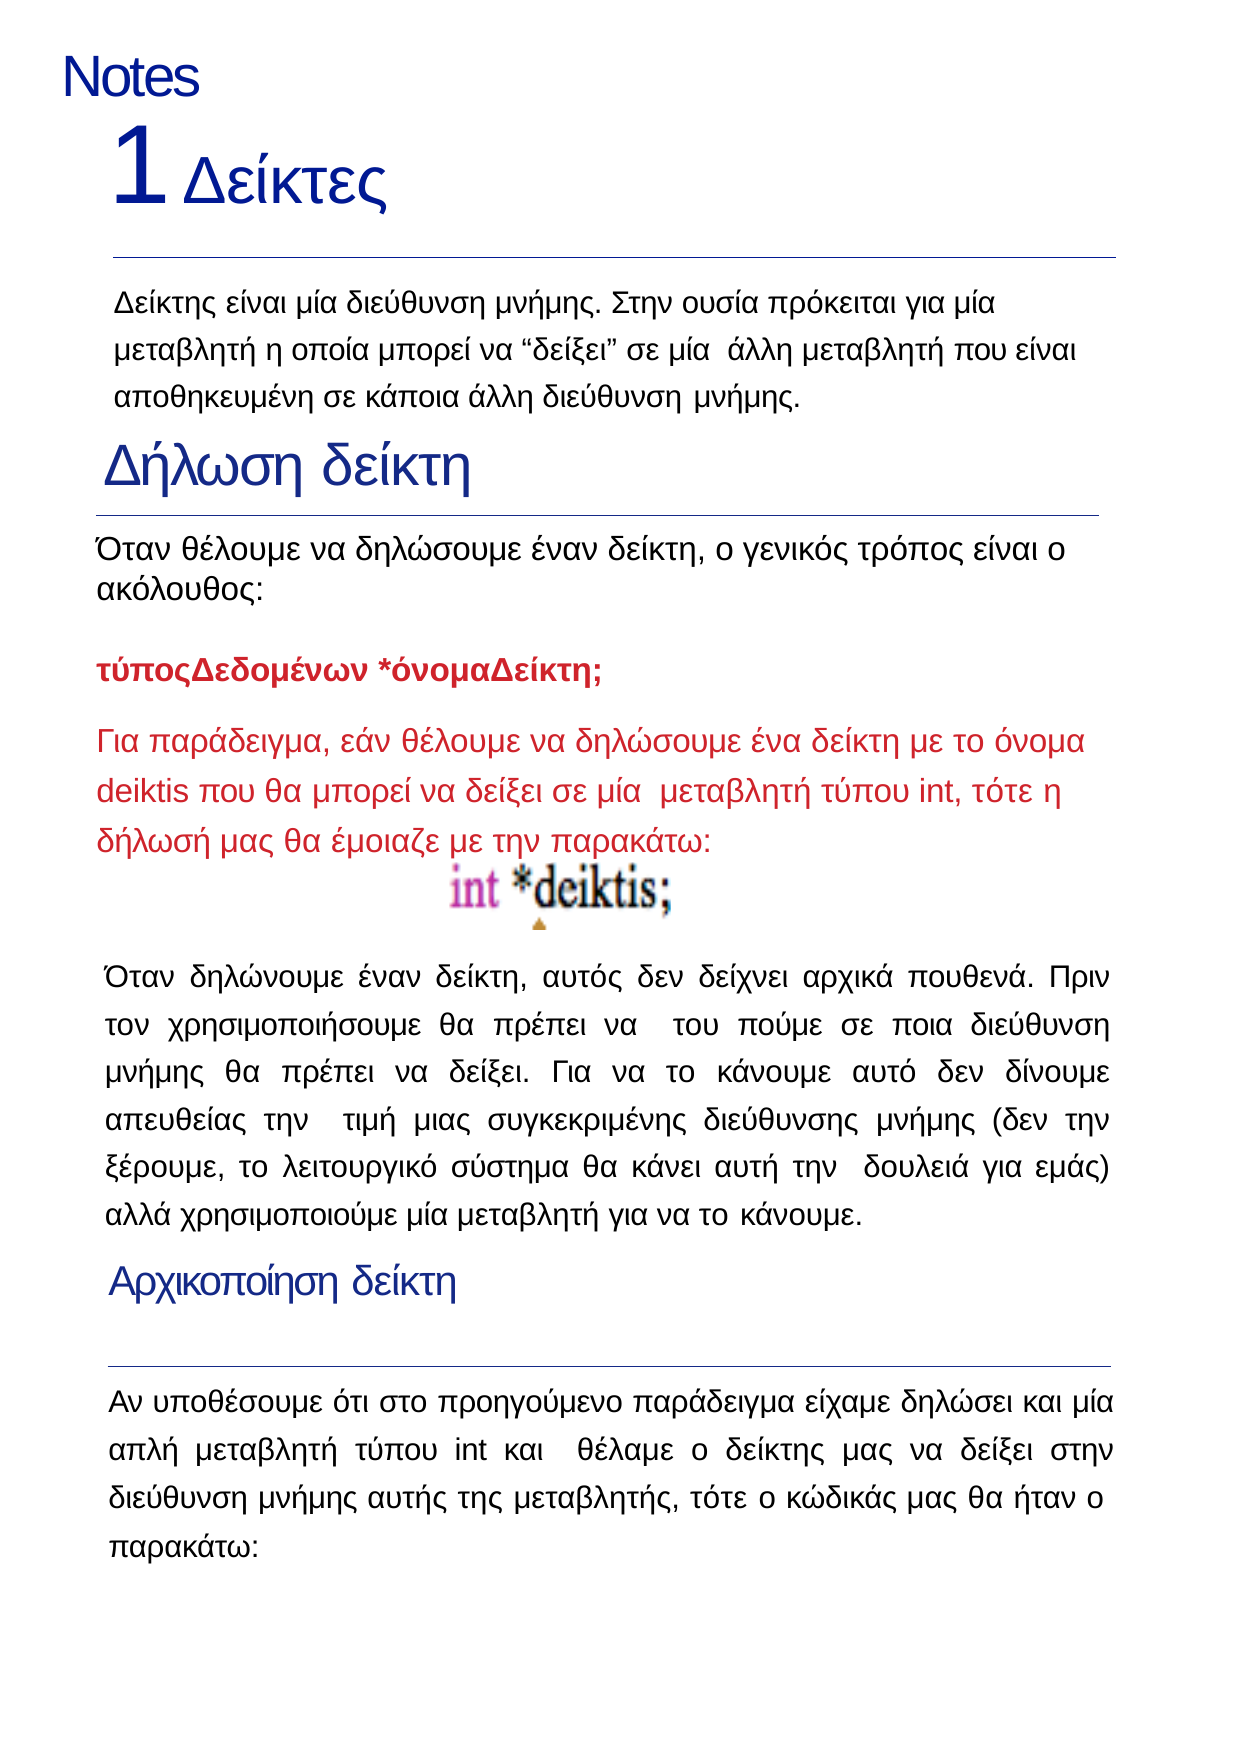

Notes
1	Δείκτες
Δείκτης είναι μία διεύθυνση μνήμης. Στην ουσία πρόκειται για μία μεταβλητή η οποία μπορεί να “δείξει” σε μία άλλη μεταβλητή που είναι αποθηκευμένη σε κάποια άλλη διεύθυνση μνήμης.
Δήλωση δείκτη
Όταν θέλουμε να δηλώσουμε έναν δείκτη, ο γενικός τρόπος είναι ο ακόλουθος:
τύποςΔεδομένων *όνομαΔείκτη;
Για παράδειγμα, εάν θέλουμε να δηλώσουμε ένα δείκτη με το όνομα deiktis που θα μπορεί να δείξει σε μία μεταβλητή τύπου int, τότε η δήλωσή μας θα έμοιαζε με την παρακάτω:
Όταν δηλώνουμε έναν δείκτη, αυτός δεν δείχνει αρχικά πουθενά. Πριν τον χρησιμοποιήσουμε θα πρέπει να του πούμε σε ποια διεύθυνση μνήμης θα πρέπει να δείξει. Για να το κάνουμε αυτό δεν δίνουμε απευθείας την τιμή μιας συγκεκριμένης διεύθυνσης μνήμης (δεν την ξέρουμε, το λειτουργικό σύστημα θα κάνει αυτή την δουλειά για εμάς) αλλά χρησιμοποιούμε μία μεταβλητή για να το κάνουμε.
Αρχικοποίηση δείκτη
Αν υποθέσουμε ότι στο προηγούμενο παράδειγμα είχαμε δηλώσει και μία απλή μεταβλητή τύπου int και θέλαμε ο δείκτης μας να δείξει στην διεύθυνση μνήμης αυτής της μεταβλητής, τότε ο κώδικάς μας θα ήταν ο παρακάτω: